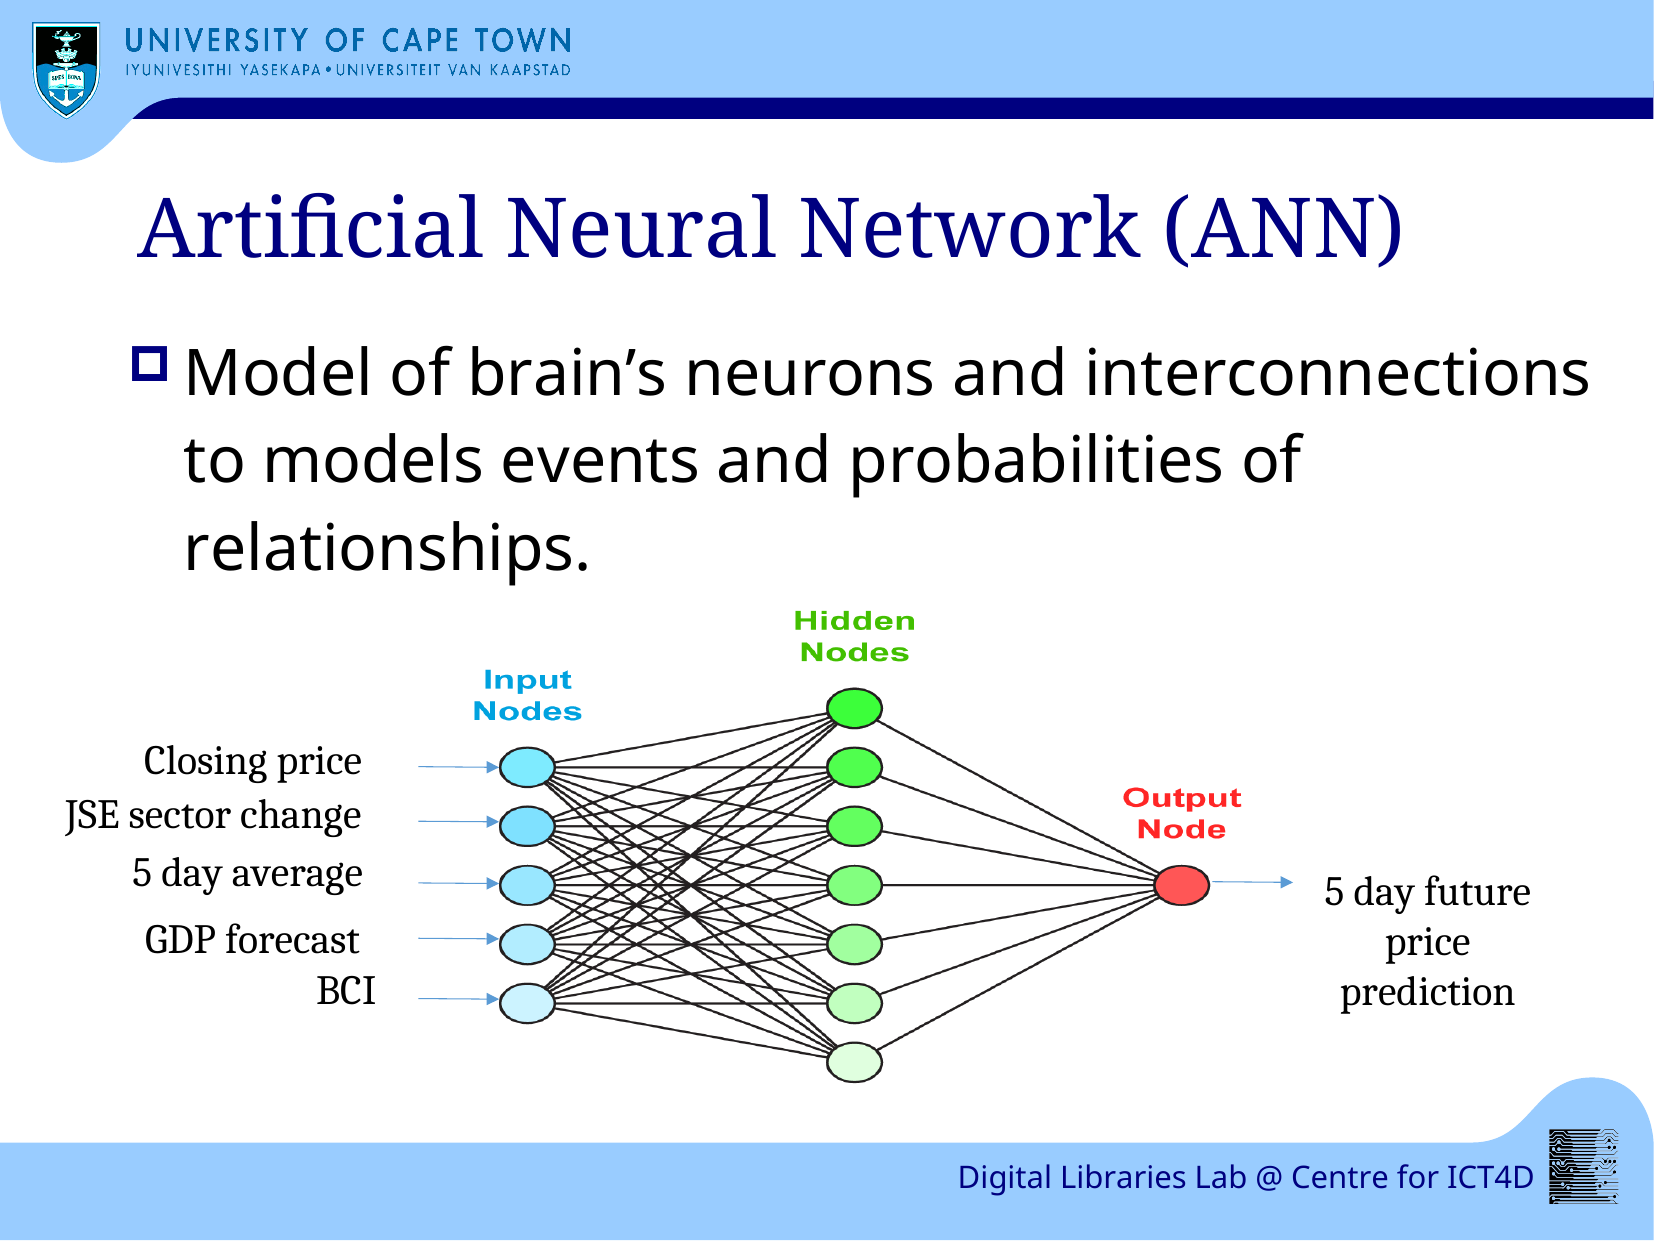

# Artificial Neural Network (ANN)
Model of brain’s neurons and interconnections to models events and probabilities of relationships.
Closing price
JSE sector change
5 day average
5 day future price prediction
GDP forecast
BCI